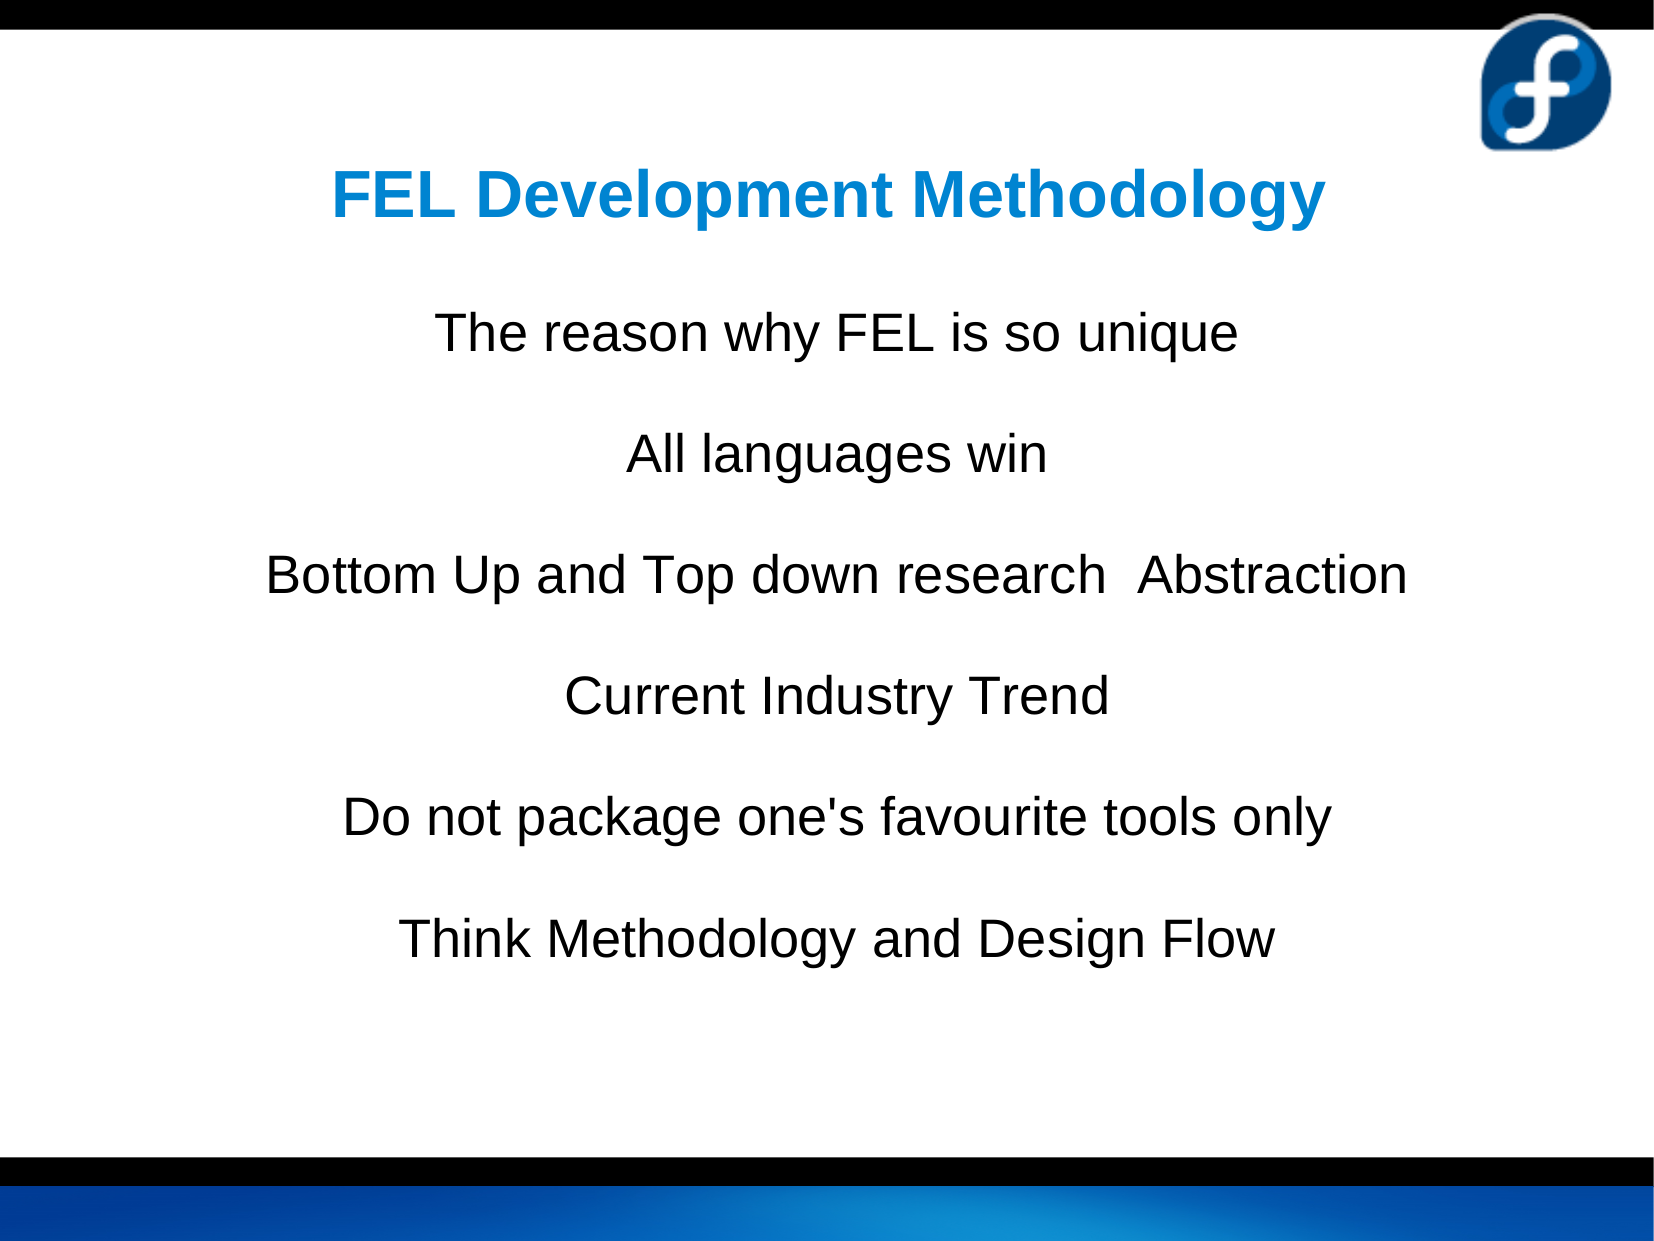

FEL Development Methodology
The reason why FEL is so unique
All languages win
Bottom Up and Top down research Abstraction
Current Industry Trend
Do not package one's favourite tools only
Think Methodology and Design Flow